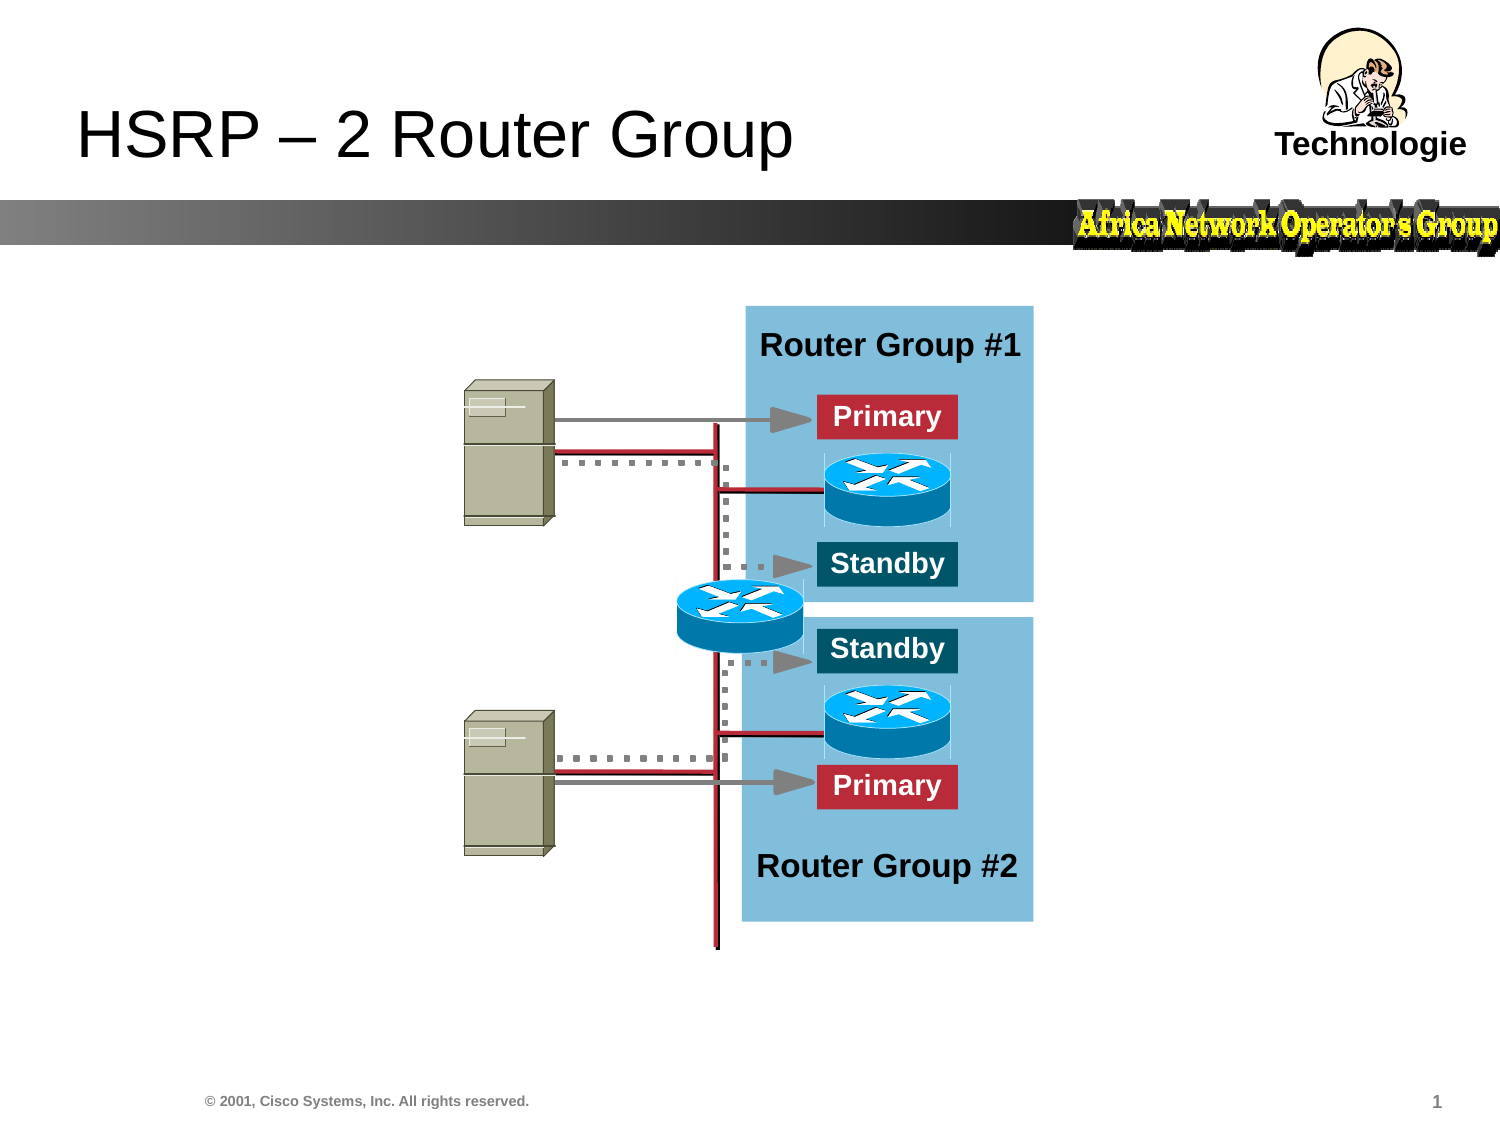

# HSRP – 2 Router Group
Technologie
Router Group #1
Primary
Standby
Standby
Primary
Router Group #2